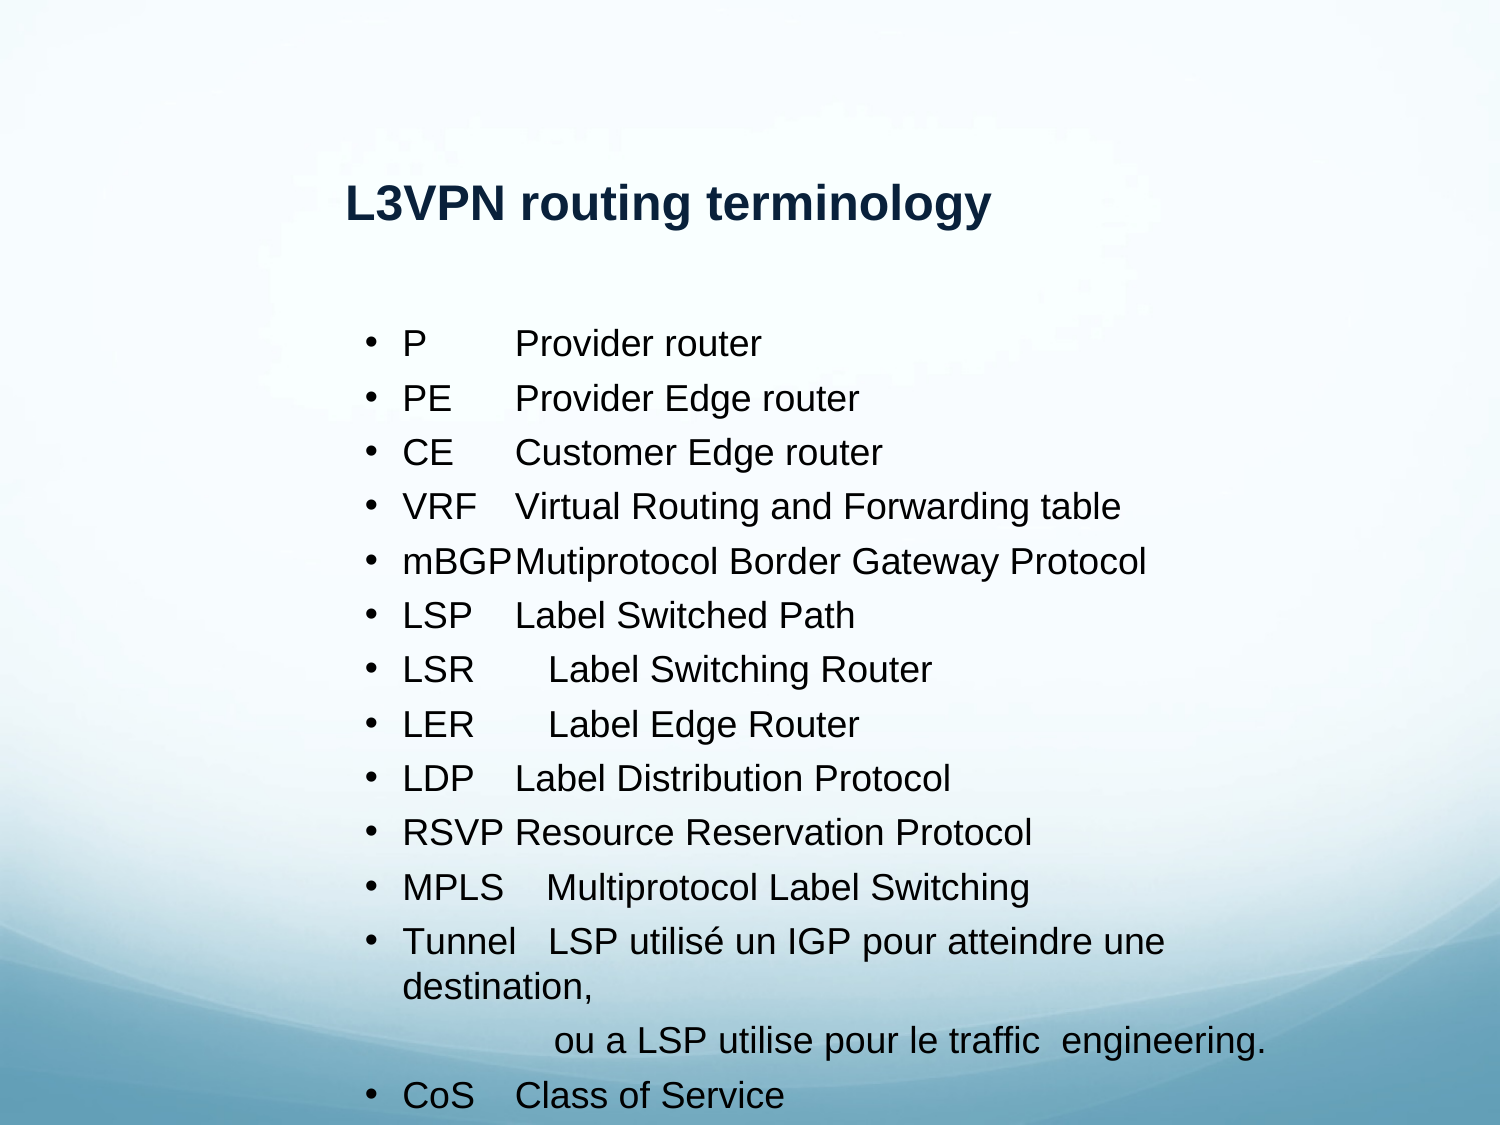

L3VPN routing terminology
P	Provider router
PE	Provider Edge router
CE	Customer Edge router
VRF	Virtual Routing and Forwarding table
mBGP	Mutiprotocol Border Gateway Protocol
LSP	Label Switched Path
LSR Label Switching Router
LER Label Edge Router
LDP	Label Distribution Protocol
RSVP	Resource Reservation Protocol
MPLS Multiprotocol Label Switching
Tunnel LSP utilisé un IGP pour atteindre une destination,
 ou a LSP utilise pour le traffic engineering.
CoS	Class of Service